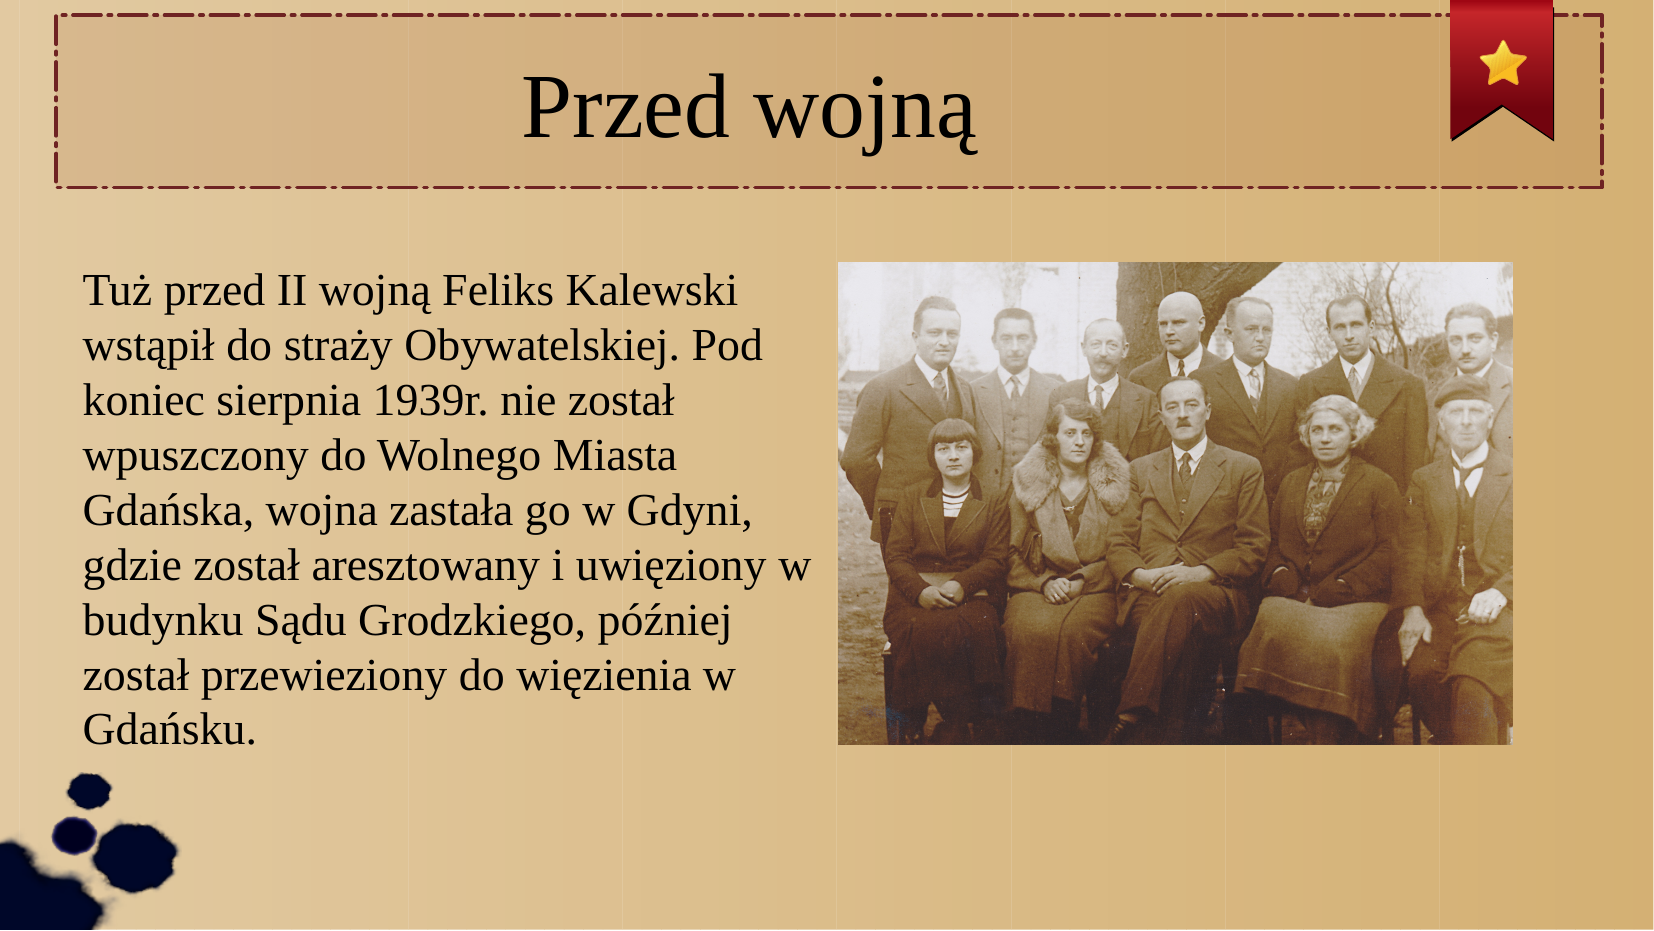

# Przed wojną
Tuż przed II wojną Feliks Kalewski wstąpił do straży Obywatelskiej. Pod koniec sierpnia 1939r. nie został wpuszczony do Wolnego Miasta Gdańska, wojna zastała go w Gdyni, gdzie został aresztowany i uwięziony w budynku Sądu Grodzkiego, później został przewieziony do więzienia w Gdańsku.